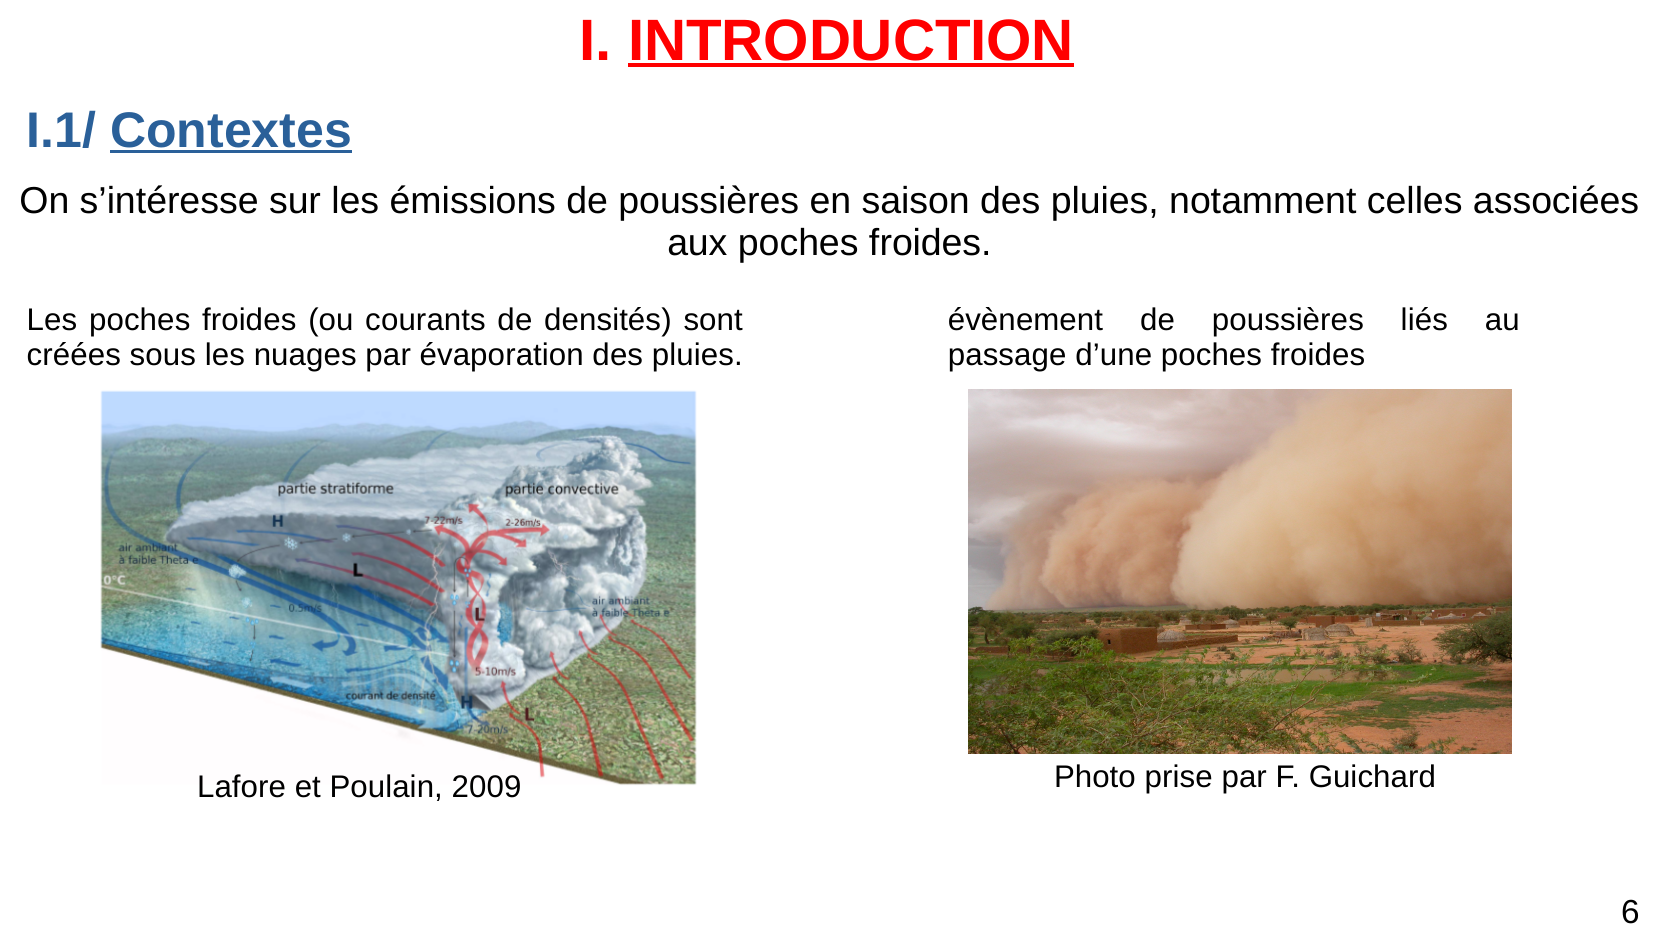

I. INTRODUCTION
I.1/ Contextes
On s’intéresse sur les émissions de poussières en saison des pluies, notamment celles associées aux poches froides.
Les poches froides (ou courants de densités) sont créées sous les nuages par évaporation des pluies.
évènement de poussières liés au passage d’une poches froides
 Photo prise par F. Guichard
 Lafore et Poulain, 2009
6